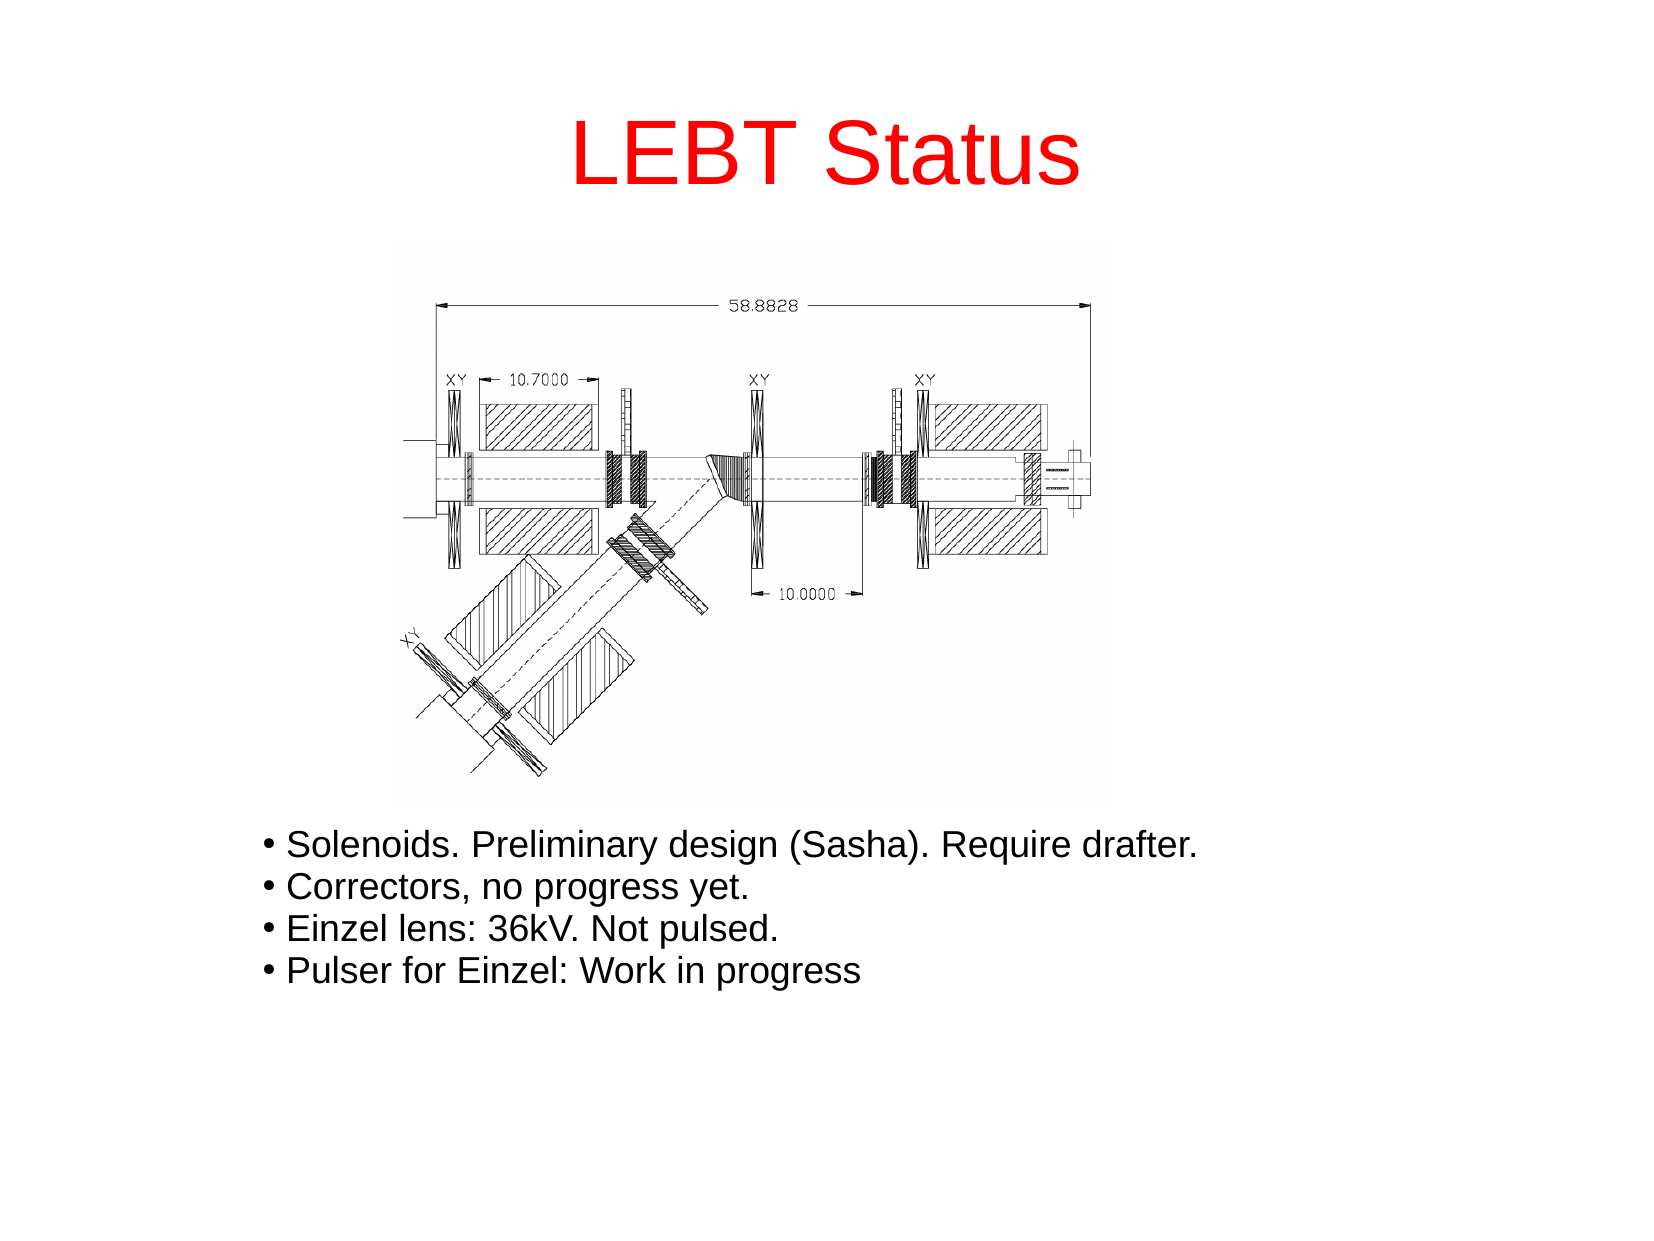

# LEBT Status
 Solenoids. Preliminary design (Sasha). Require drafter.
 Correctors, no progress yet.
 Einzel lens: 36kV. Not pulsed.
 Pulser for Einzel: Work in progress